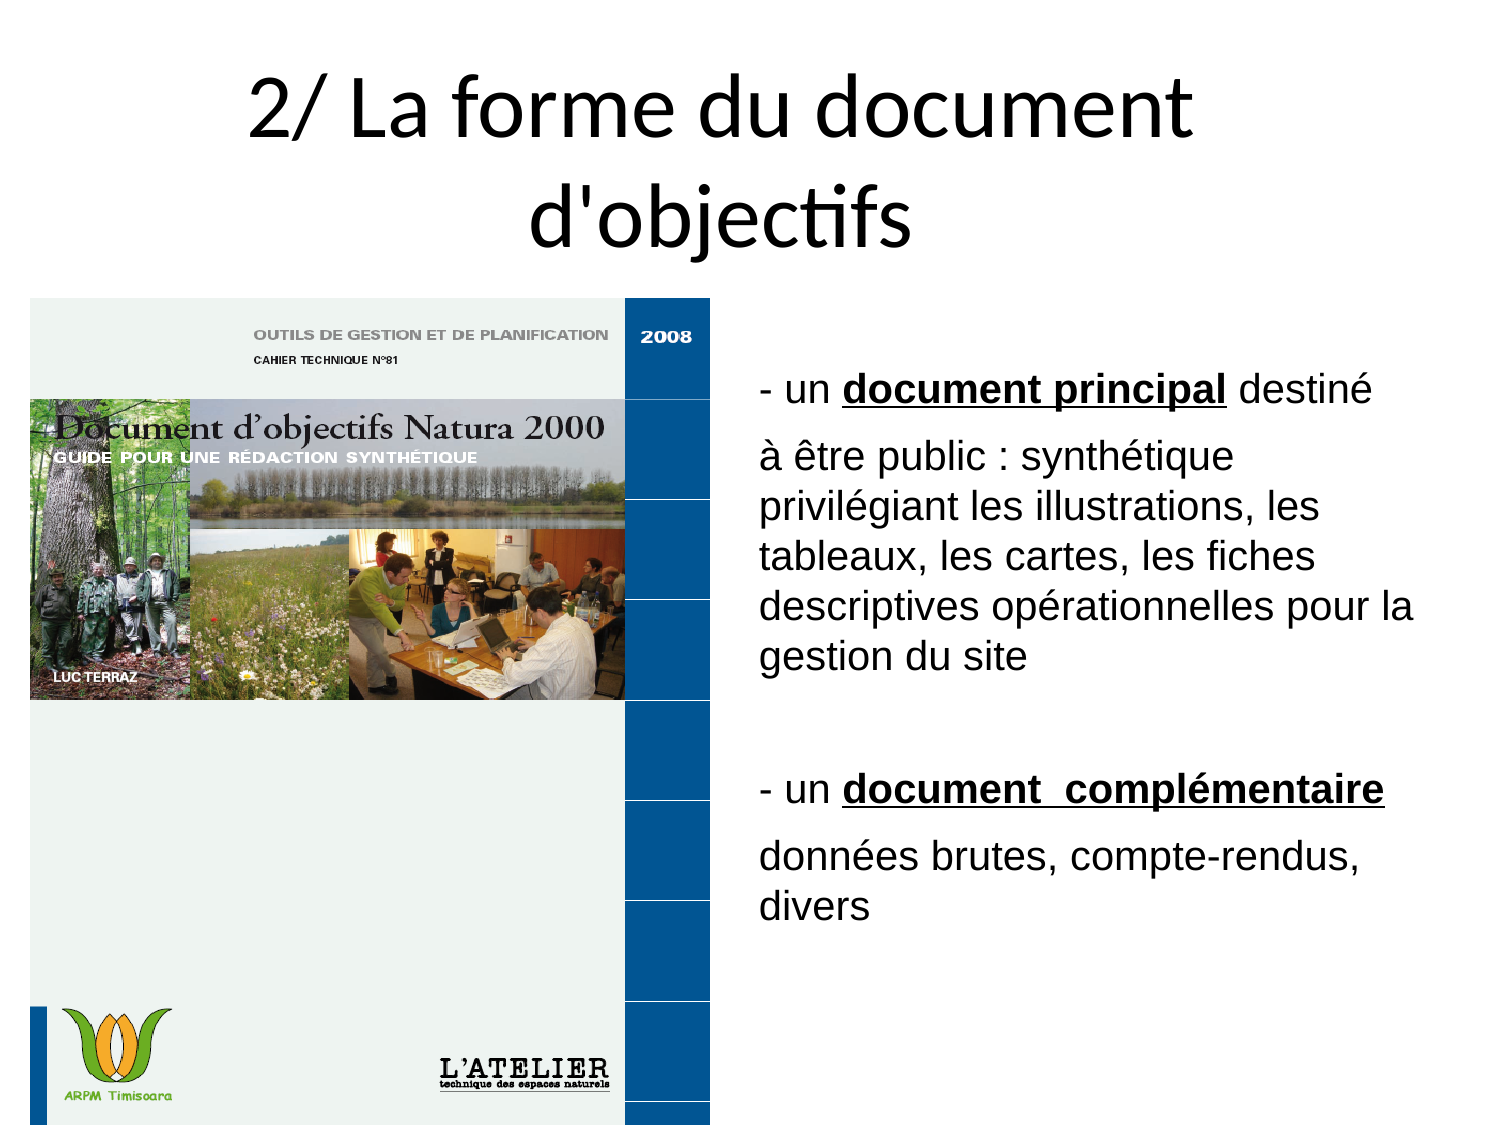

# 2/ La forme du document d'objectifs
- un document principal destiné
à être public : synthétique privilégiant les illustrations, les tableaux, les cartes, les fiches descriptives opérationnelles pour la gestion du site
- un document complémentaire
données brutes, compte-rendus, divers